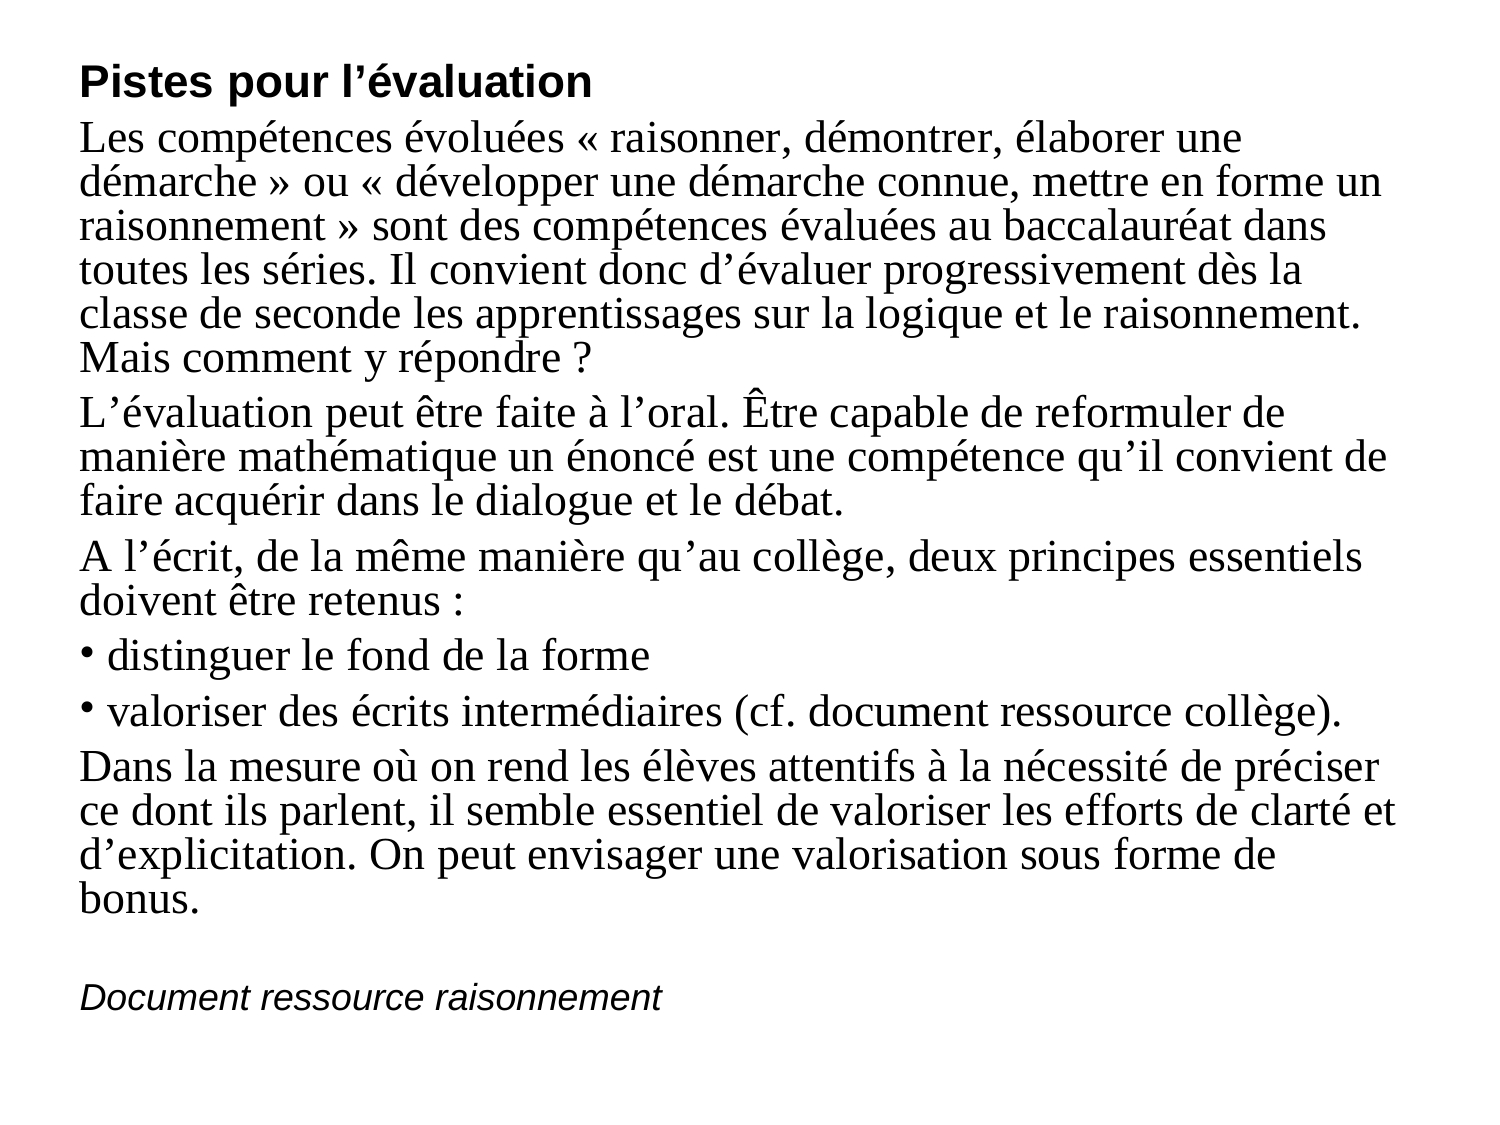

# Pistes pour l’évaluation
Les compétences évoluées « raisonner, démontrer, élaborer une démarche » ou « développer une démarche connue, mettre en forme un raisonnement » sont des compétences évaluées au baccalauréat dans toutes les séries. Il convient donc d’évaluer progressivement dès la classe de seconde les apprentissages sur la logique et le raisonnement. Mais comment y répondre ?
L’évaluation peut être faite à l’oral. Être capable de reformuler de manière mathématique un énoncé est une compétence qu’il convient de faire acquérir dans le dialogue et le débat.
A l’écrit, de la même manière qu’au collège, deux principes essentiels doivent être retenus :
 distinguer le fond de la forme
 valoriser des écrits intermédiaires (cf. document ressource collège).
Dans la mesure où on rend les élèves attentifs à la nécessité de préciser ce dont ils parlent, il semble essentiel de valoriser les efforts de clarté et d’explicitation. On peut envisager une valorisation sous forme de bonus.
Document ressource raisonnement